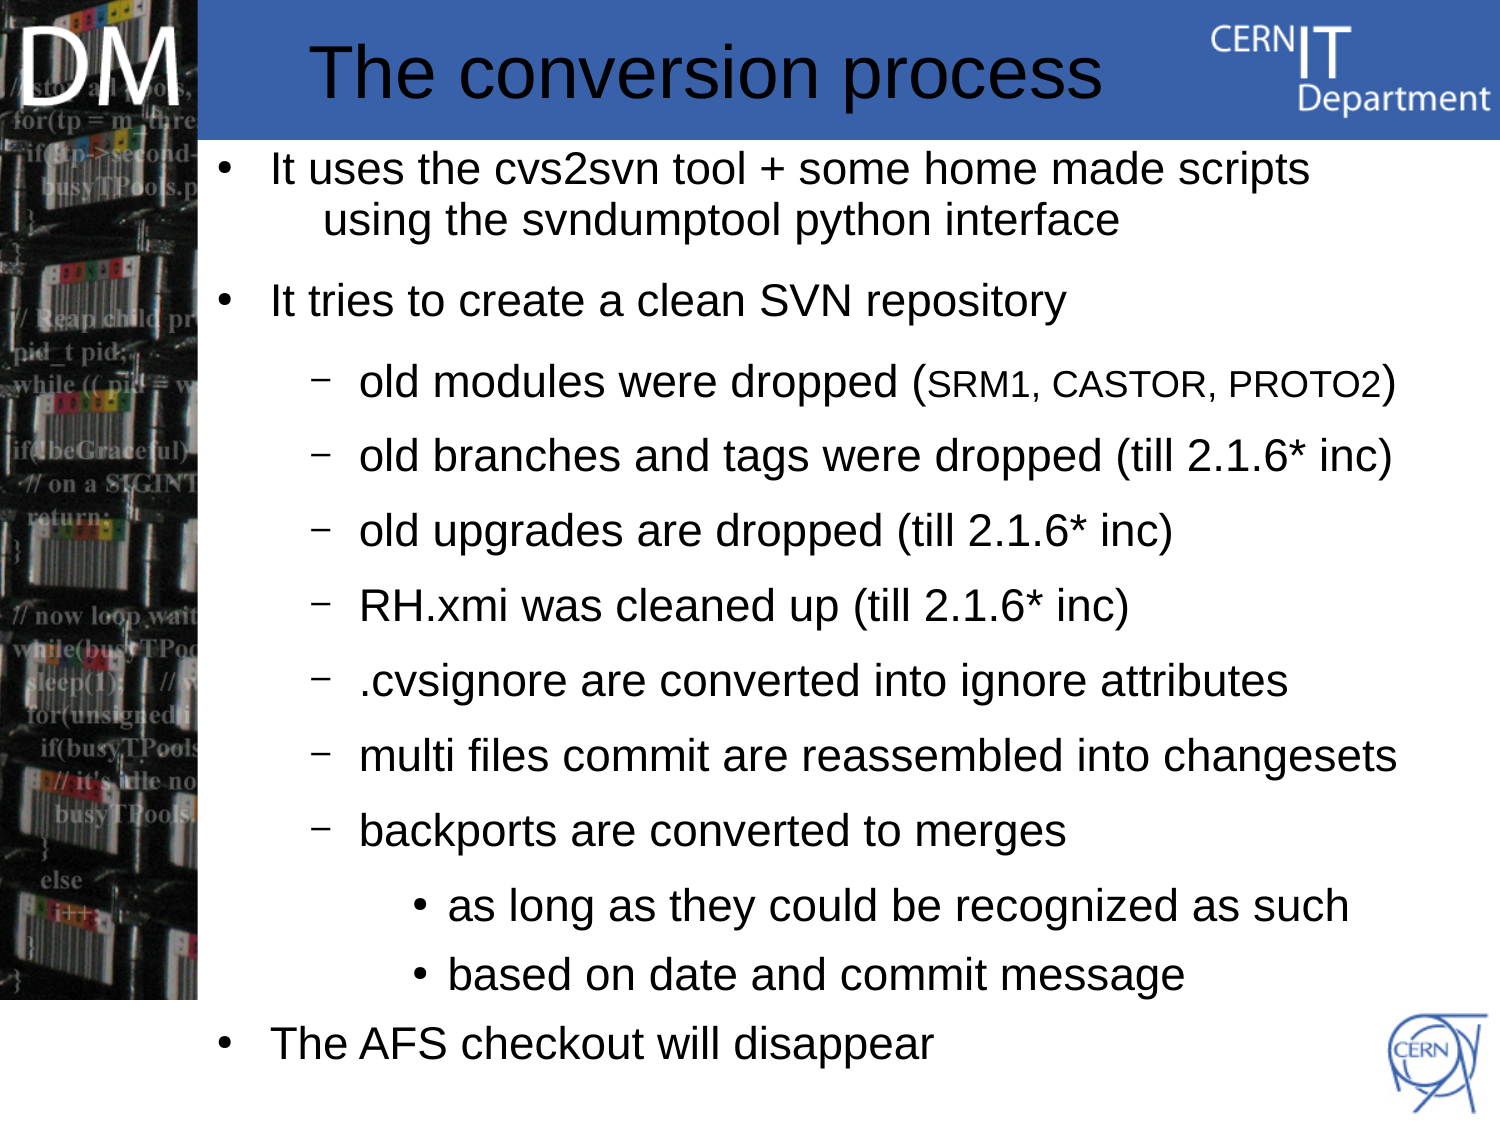

# The conversion process
It uses the cvs2svn tool + some home made scripts using the svndumptool python interface
It tries to create a clean SVN repository
old modules were dropped (SRM1, CASTOR, PROTO2)
old branches and tags were dropped (till 2.1.6* inc)
old upgrades are dropped (till 2.1.6* inc)
RH.xmi was cleaned up (till 2.1.6* inc)
.cvsignore are converted into ignore attributes
multi files commit are reassembled into changesets
backports are converted to merges
as long as they could be recognized as such
based on date and commit message
The AFS checkout will disappear